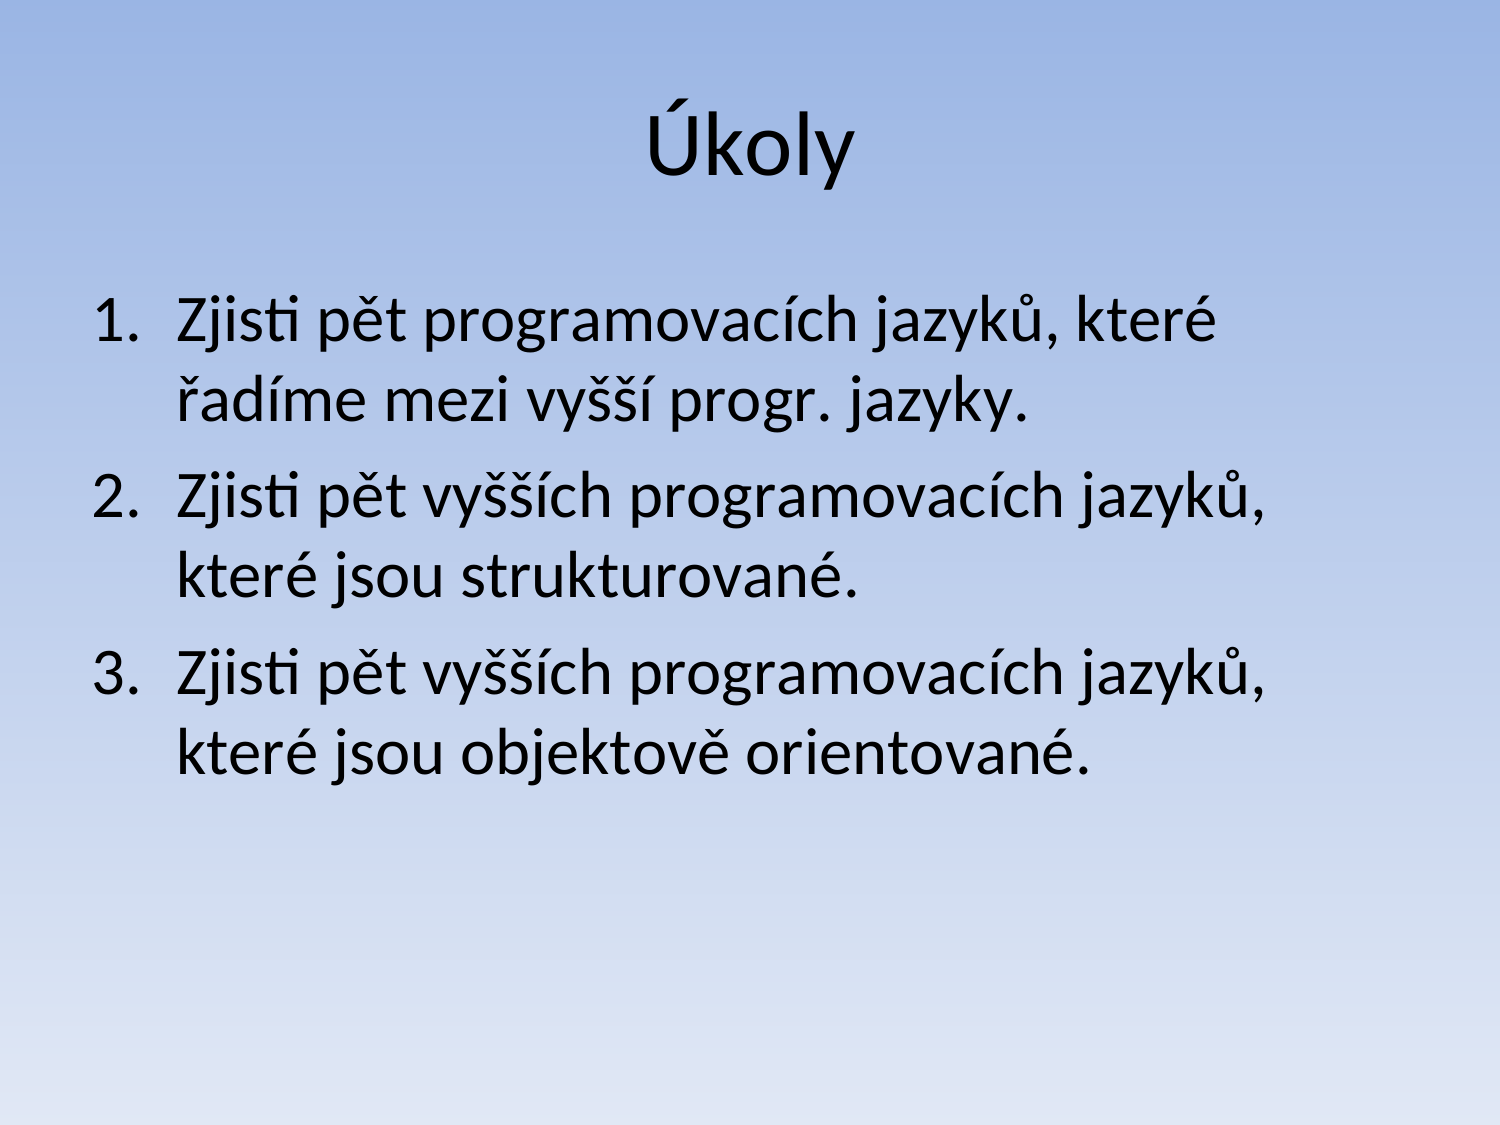

# Úkoly
Zjisti pět programovacích jazyků, které řadíme mezi vyšší progr. jazyky.
Zjisti pět vyšších programovacích jazyků, které jsou strukturované.
Zjisti pět vyšších programovacích jazyků, které jsou objektově orientované.